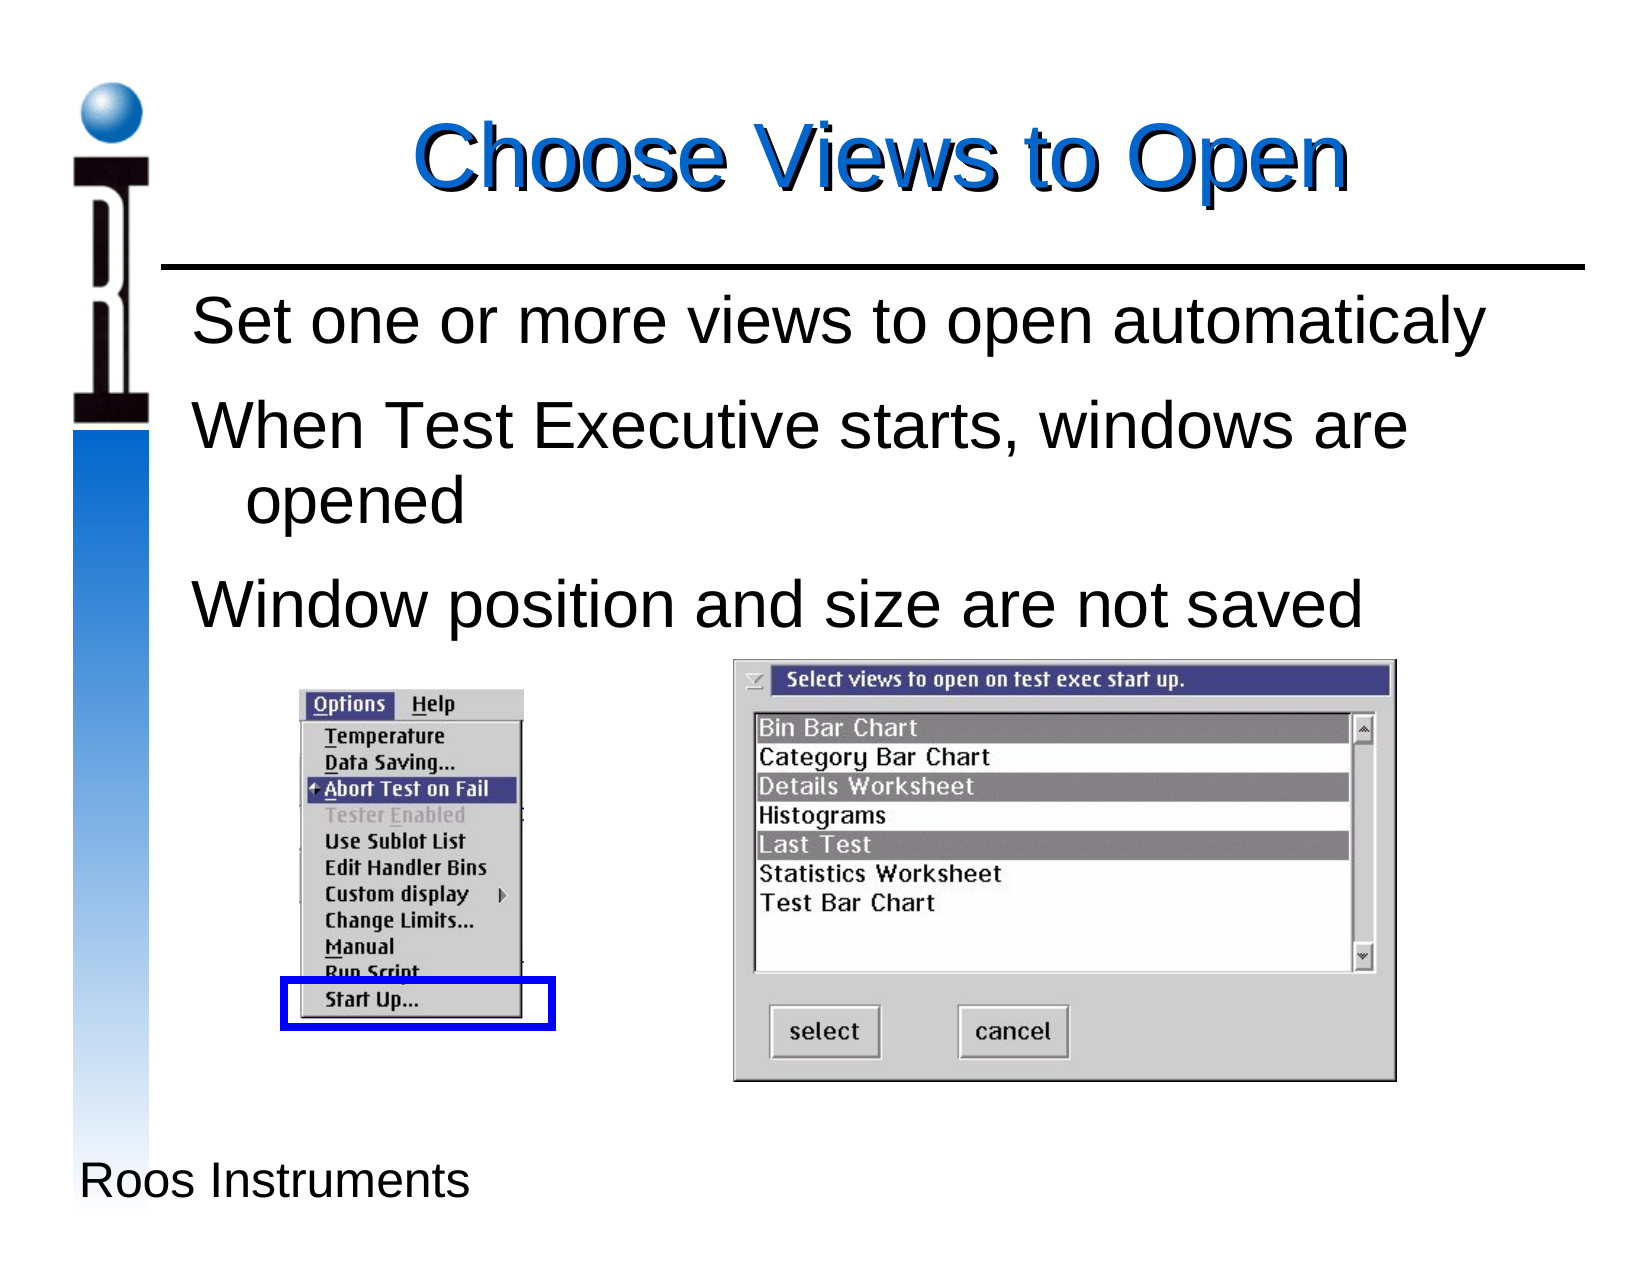

# Choose Views to Open
Set one or more views to open automaticaly
When Test Executive starts, windows are opened
Window position and size are not saved